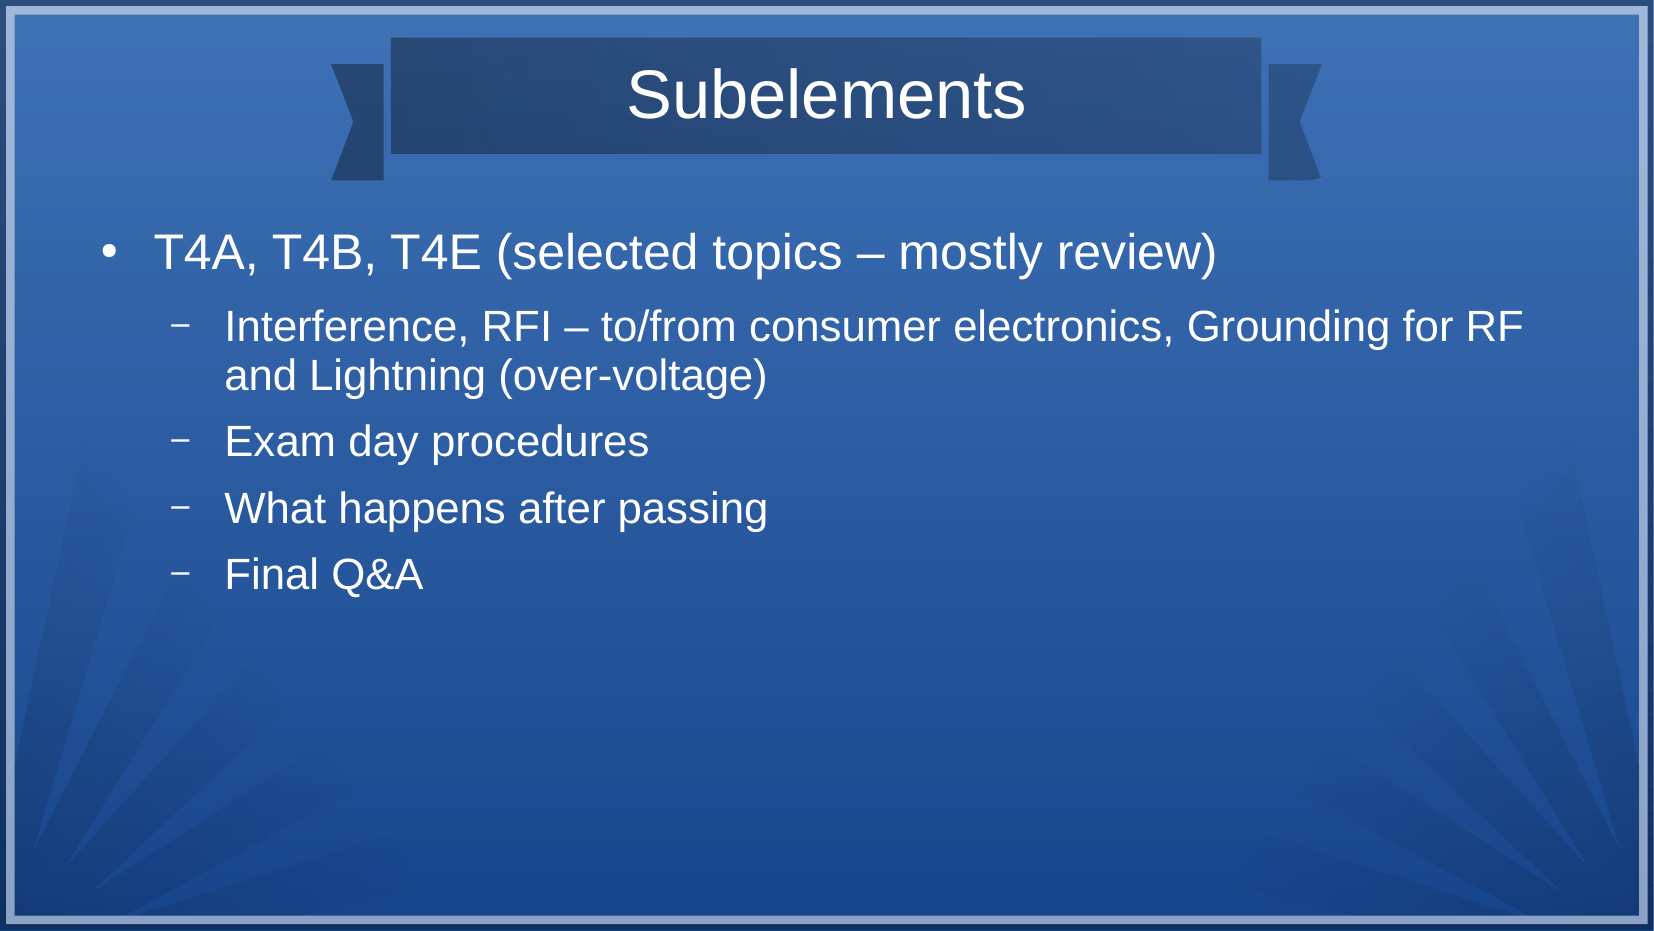

# Subelements
T4A, T4B, T4E (selected topics – mostly review)
Interference, RFI – to/from consumer electronics, Grounding for RF and Lightning (over-voltage)
Exam day procedures
What happens after passing
Final Q&A